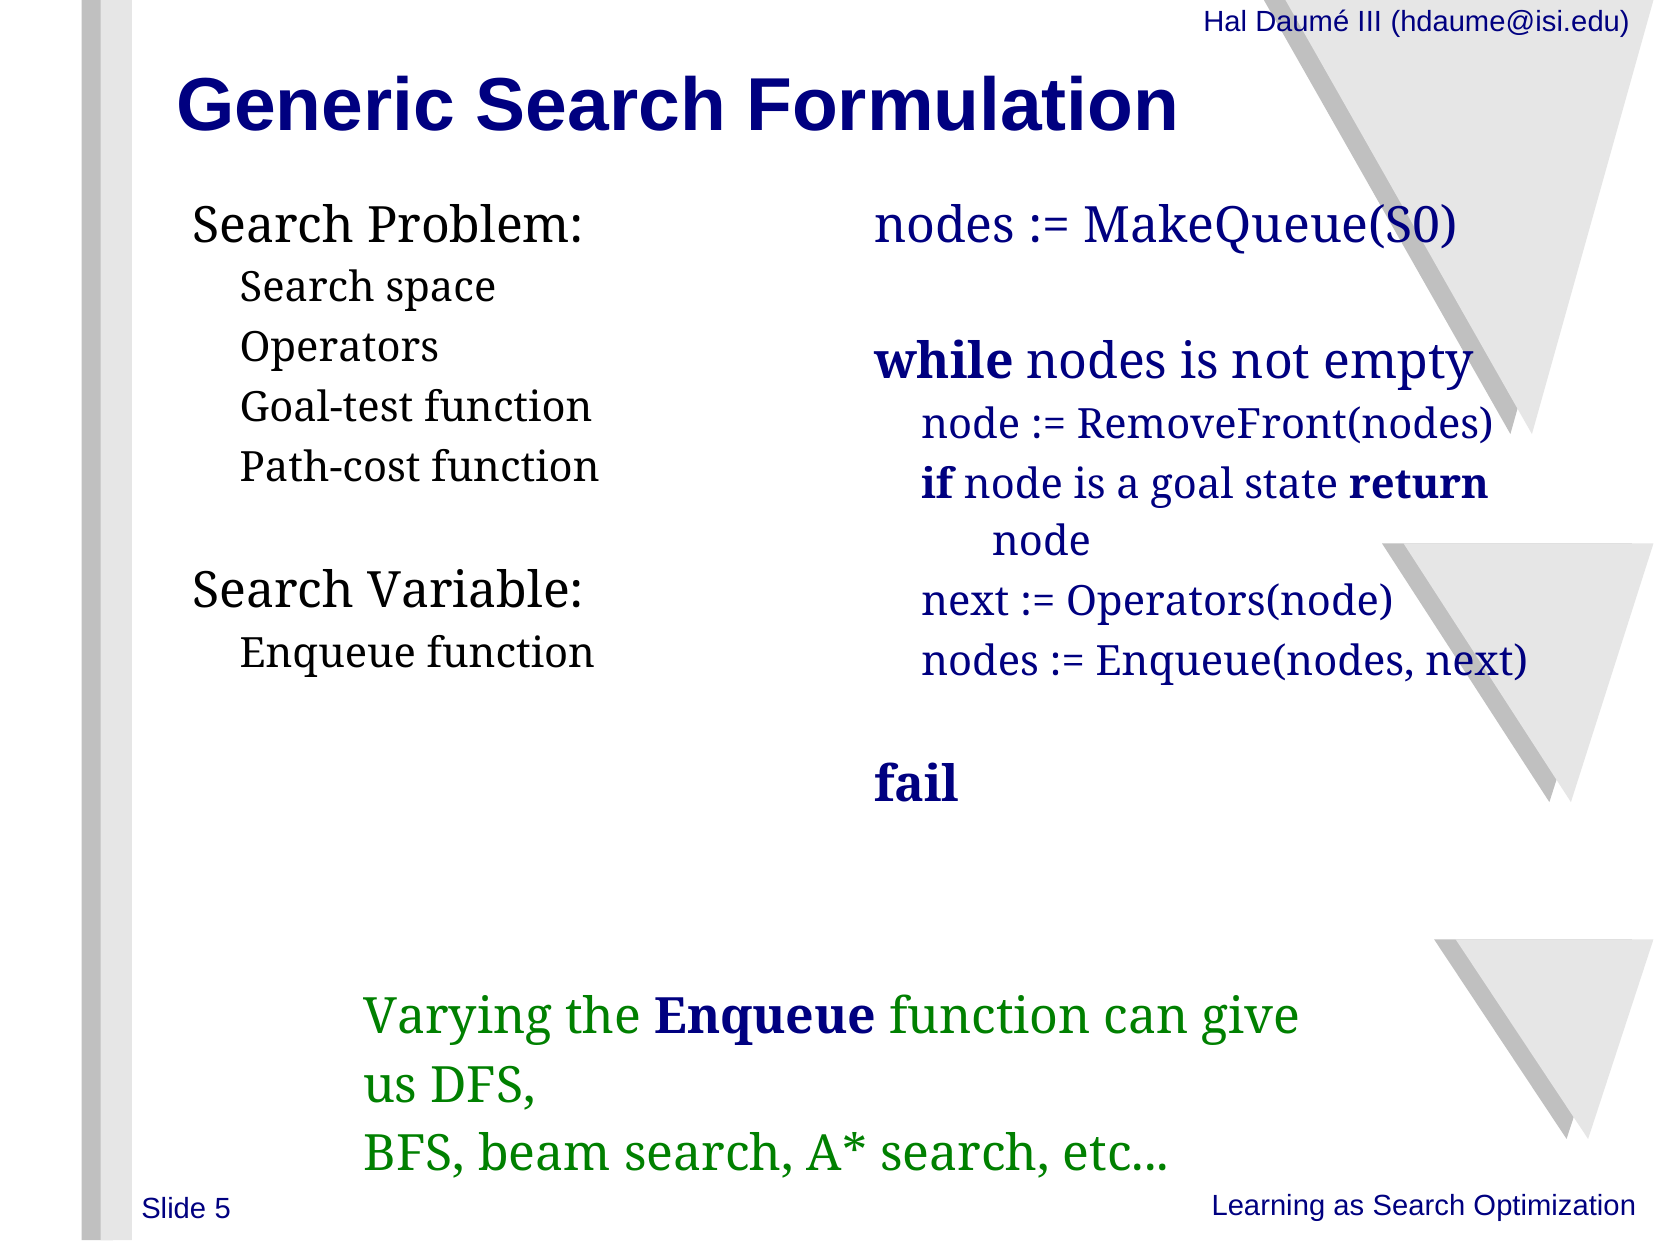

# Generic Search Formulation
Search Problem:
Search space
Operators
Goal-test function
Path-cost function
Search Variable:
Enqueue function
nodes := MakeQueue(S0)
while nodes is not empty
node := RemoveFront(nodes)
if node is a goal state return node
next := Operators(node)
nodes := Enqueue(nodes, next)
fail
Varying the Enqueue function can give us DFS,
BFS, beam search, A* search, etc...